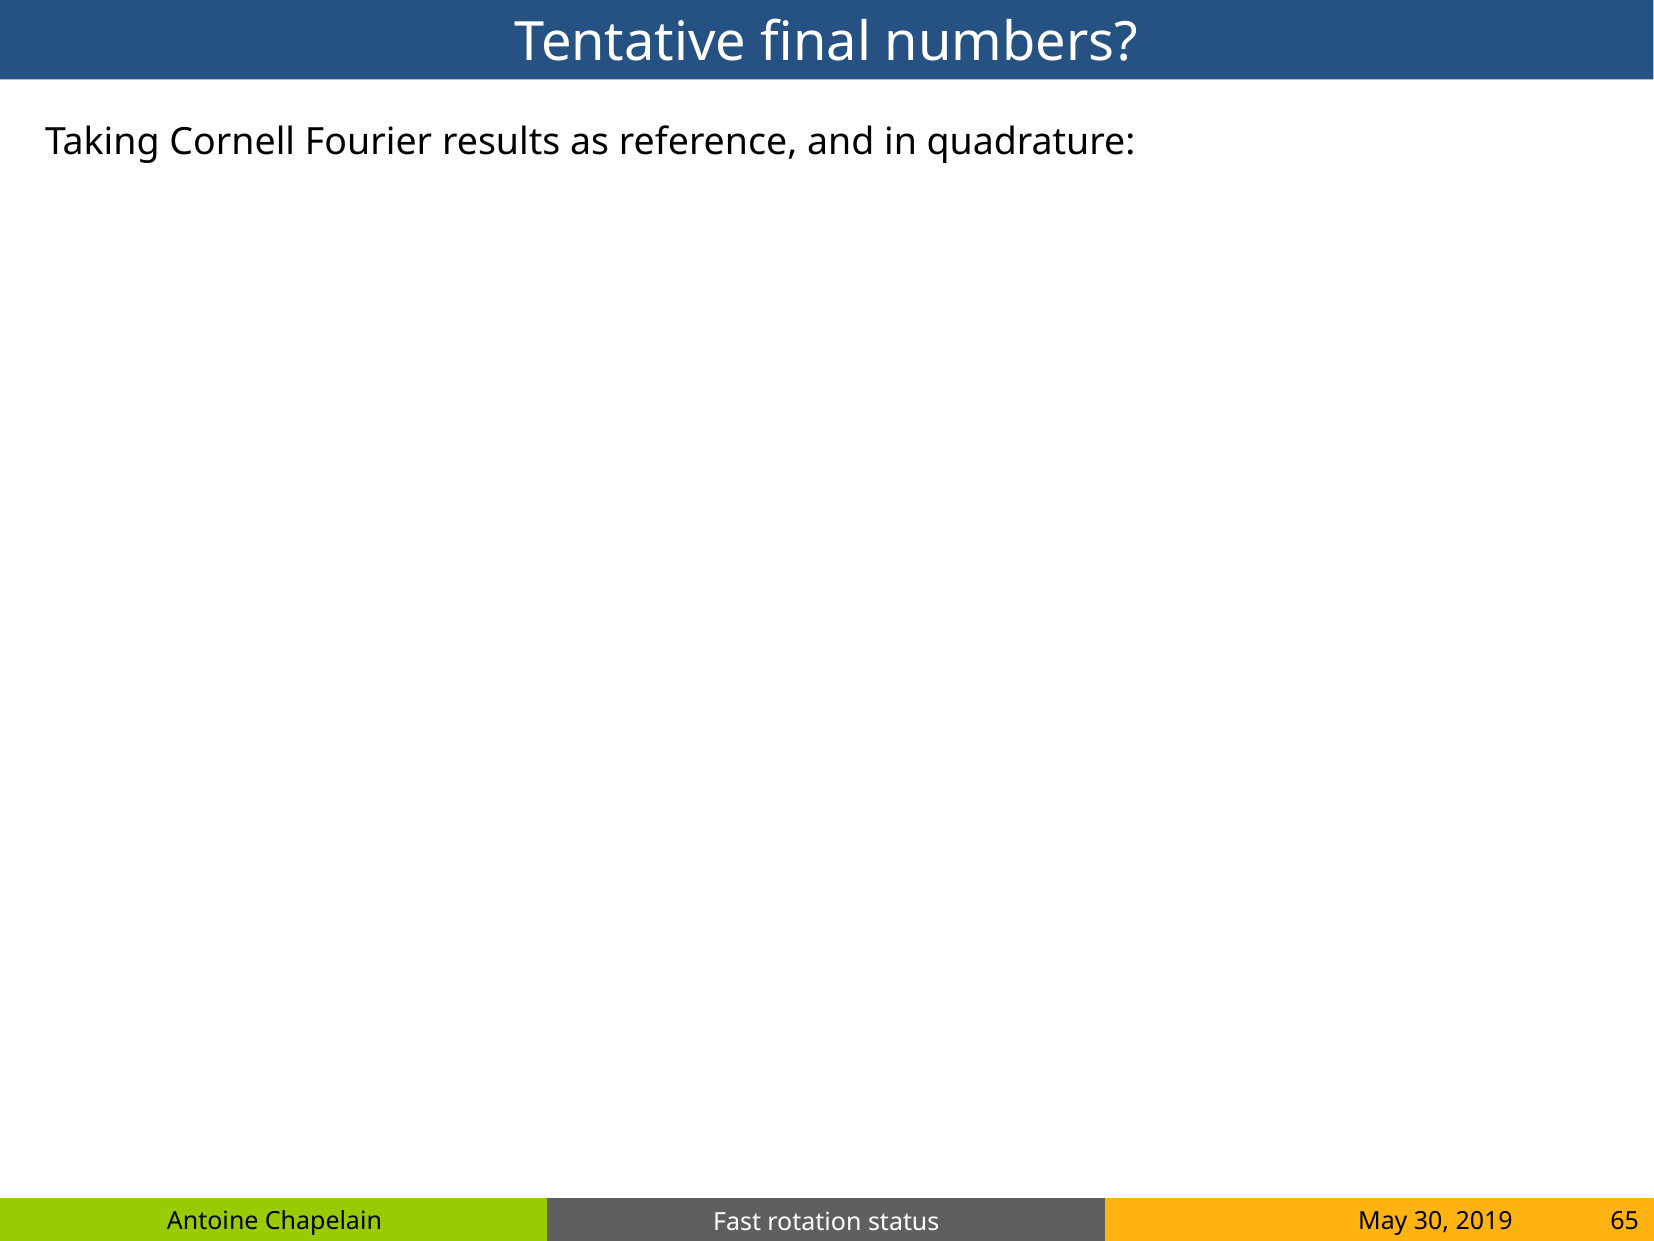

# Tentative final numbers?
Taking Cornell Fourier results as reference, and in quadrature: